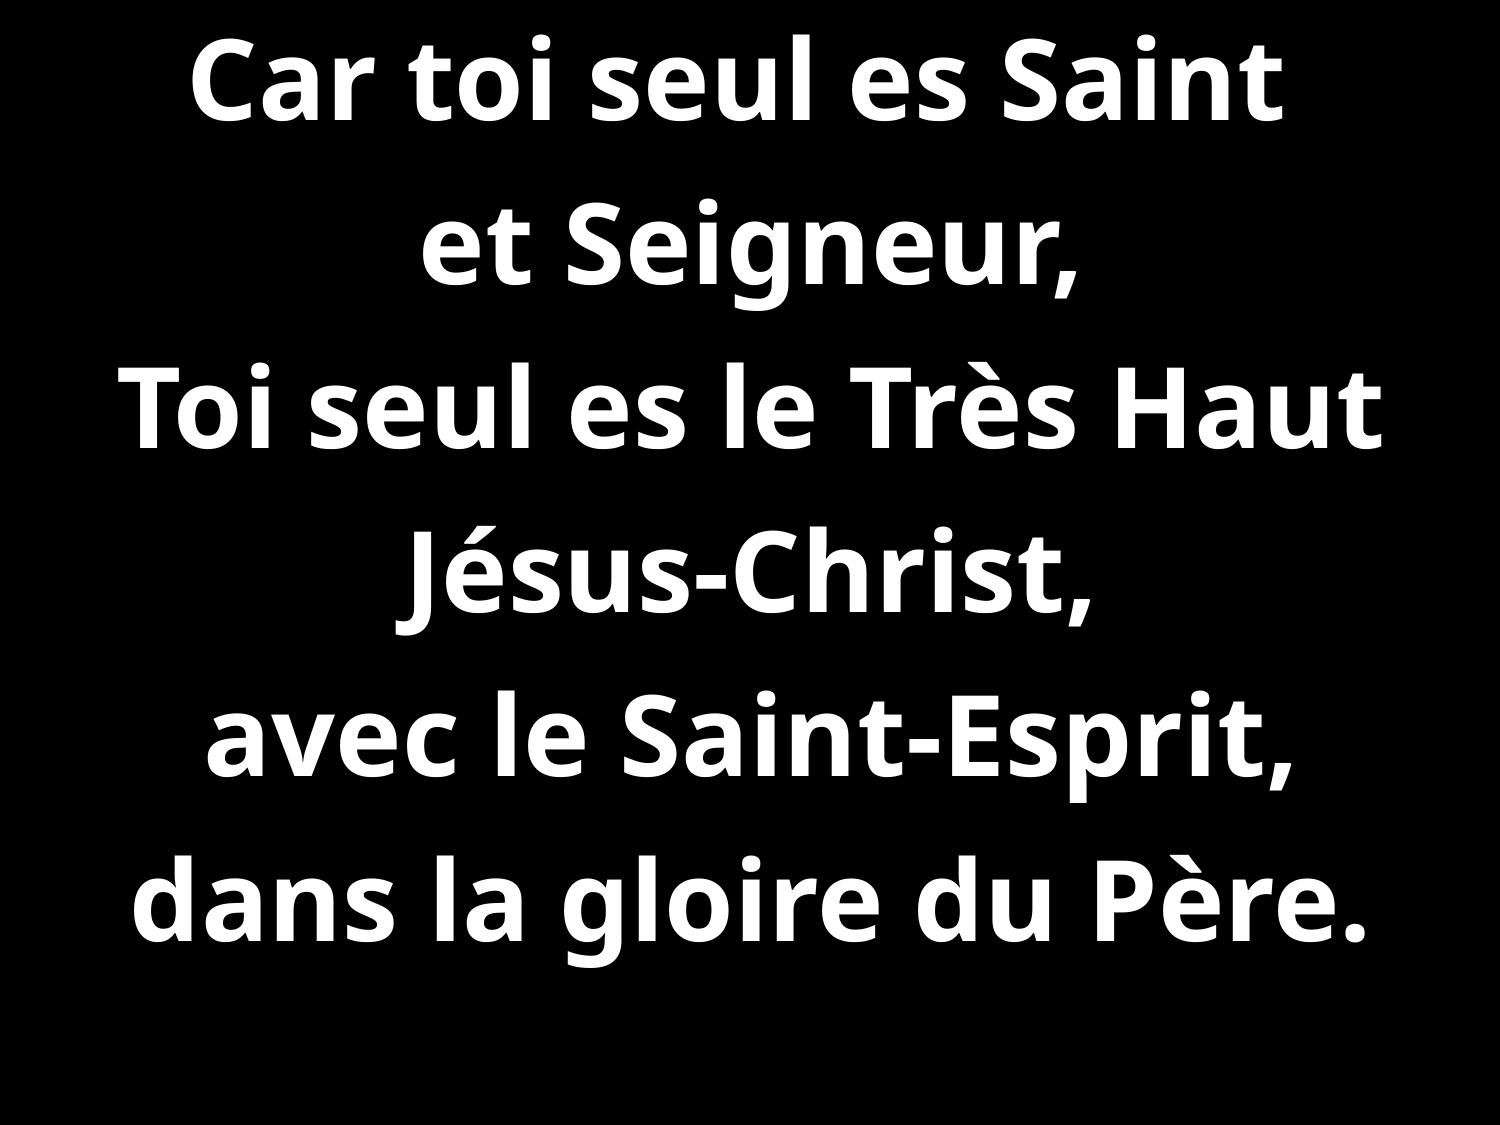

# Car toi seul es Saint
et Seigneur,
Toi seul es le Très Haut
Jésus-Christ,
avec le Saint-Esprit,
dans la gloire du Père.